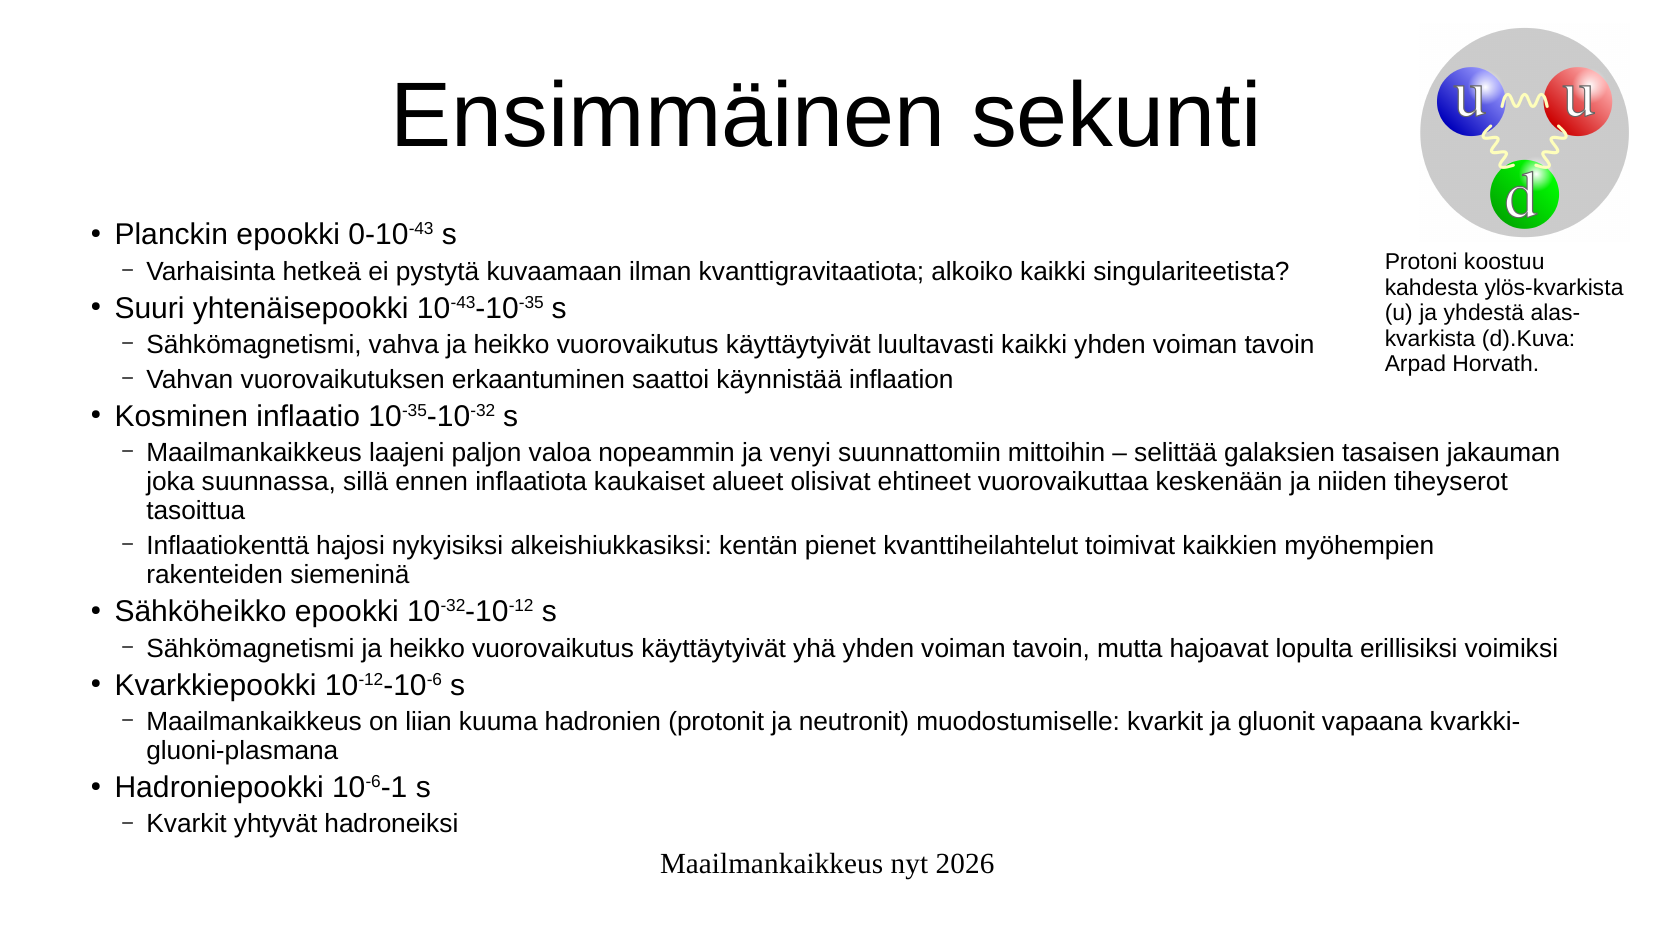

# Ensimmäinen sekunti
Planckin epookki 0-10-43 s
Varhaisinta hetkeä ei pystytä kuvaamaan ilman kvanttigravitaatiota; alkoiko kaikki singulariteetista?
Suuri yhtenäisepookki 10-43-10-35 s
Sähkömagnetismi, vahva ja heikko vuorovaikutus käyttäytyivät luultavasti kaikki yhden voiman tavoin
Vahvan vuorovaikutuksen erkaantuminen saattoi käynnistää inflaation
Kosminen inflaatio 10-35-10-32 s
Maailmankaikkeus laajeni paljon valoa nopeammin ja venyi suunnattomiin mittoihin – selittää galaksien tasaisen jakauman joka suunnassa, sillä ennen inflaatiota kaukaiset alueet olisivat ehtineet vuorovaikuttaa keskenään ja niiden tiheyserot tasoittua
Inflaatiokenttä hajosi nykyisiksi alkeishiukkasiksi: kentän pienet kvanttiheilahtelut toimivat kaikkien myöhempien rakenteiden siemeninä
Sähköheikko epookki 10-32-10-12 s
Sähkömagnetismi ja heikko vuorovaikutus käyttäytyivät yhä yhden voiman tavoin, mutta hajoavat lopulta erillisiksi voimiksi
Kvarkkiepookki 10-12-10-6 s
Maailmankaikkeus on liian kuuma hadronien (protonit ja neutronit) muodostumiselle: kvarkit ja gluonit vapaana kvarkki-gluoni-plasmana
Hadroniepookki 10-6-1 s
Kvarkit yhtyvät hadroneiksi
Protoni koostuu kahdesta ylös-kvarkista (u) ja yhdestä alas-kvarkista (d).Kuva: Arpad Horvath.